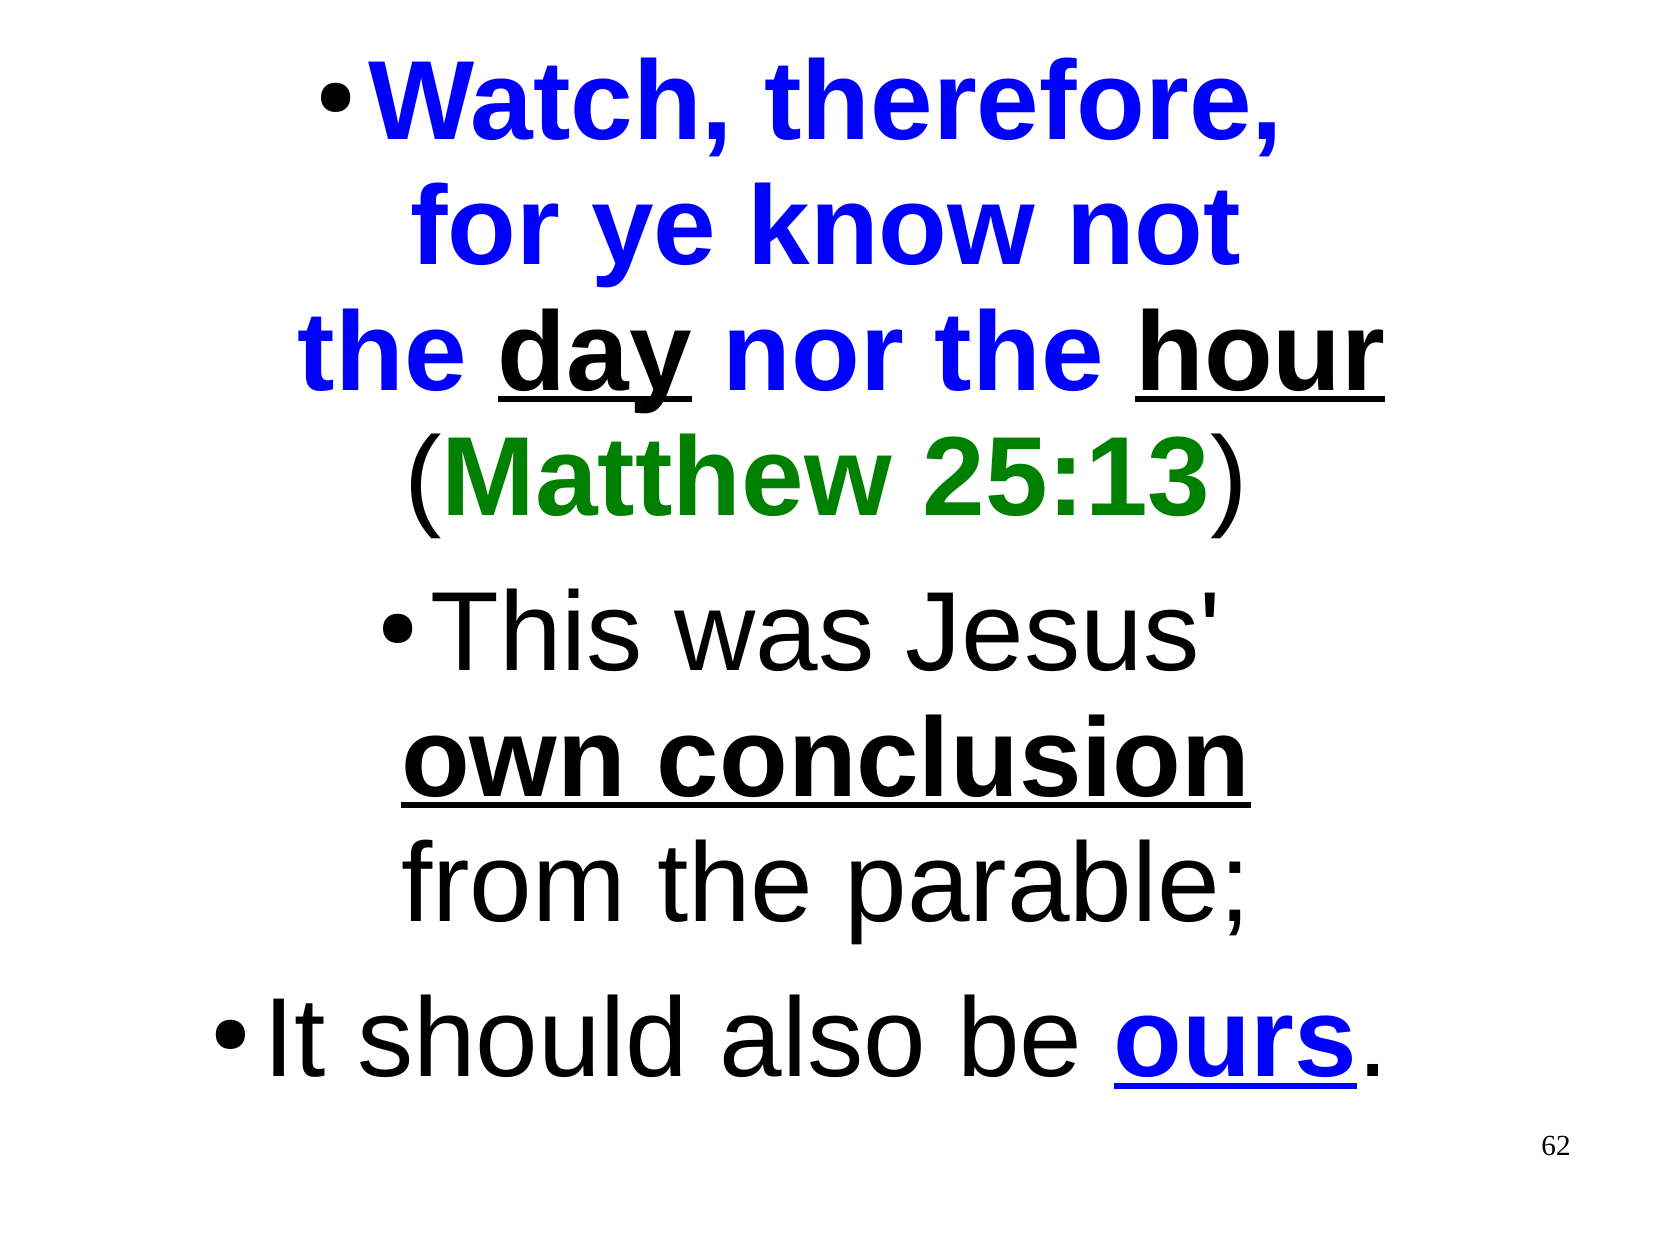

# Watch, therefore, for ye know not the day nor the hour (Matthew 25:13)
This was Jesus'
own conclusion
from the parable;
It should also be ours.
62